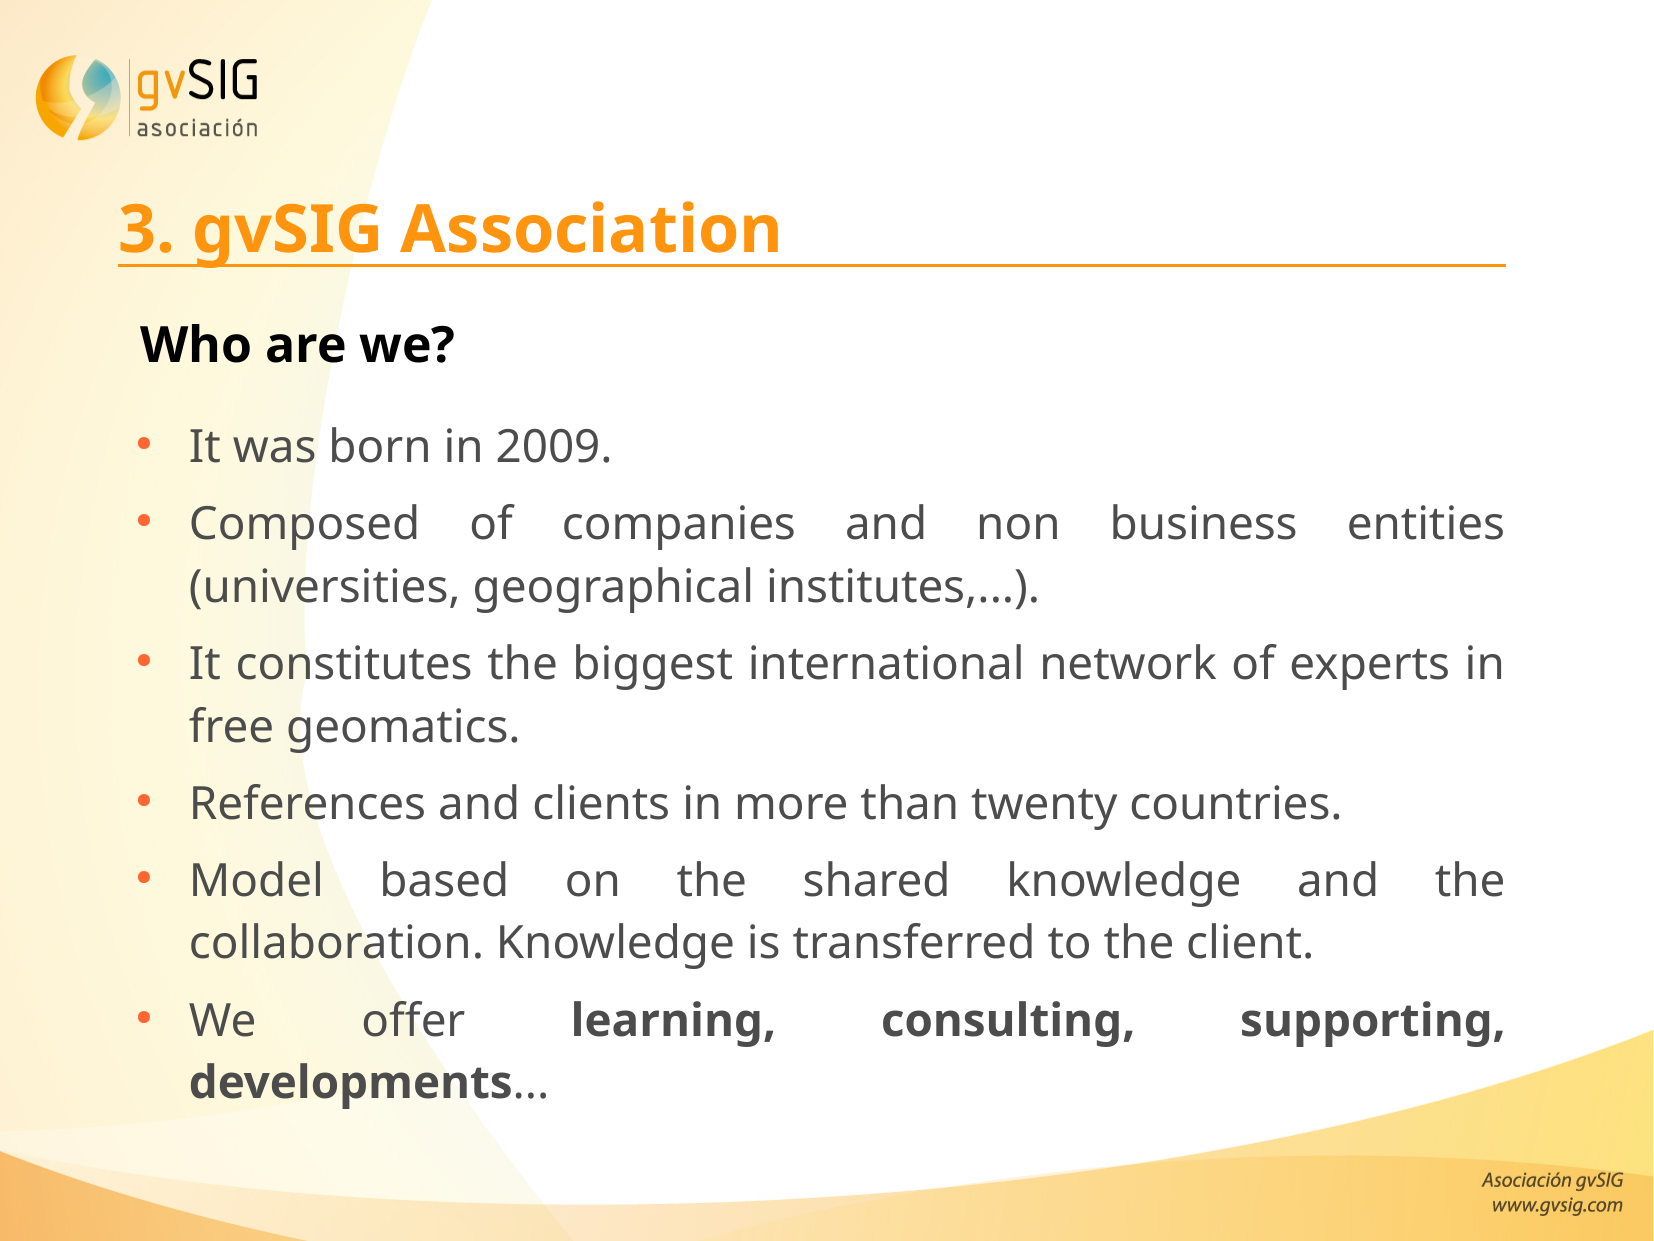

# 3. gvSIG Association
Who are we?
It was born in 2009.
Composed of companies and non business entities (universities, geographical institutes,...).
It constitutes the biggest international network of experts in free geomatics.
References and clients in more than twenty countries.
Model based on the shared knowledge and the collaboration. Knowledge is transferred to the client.
We offer learning, consulting, supporting, developments...